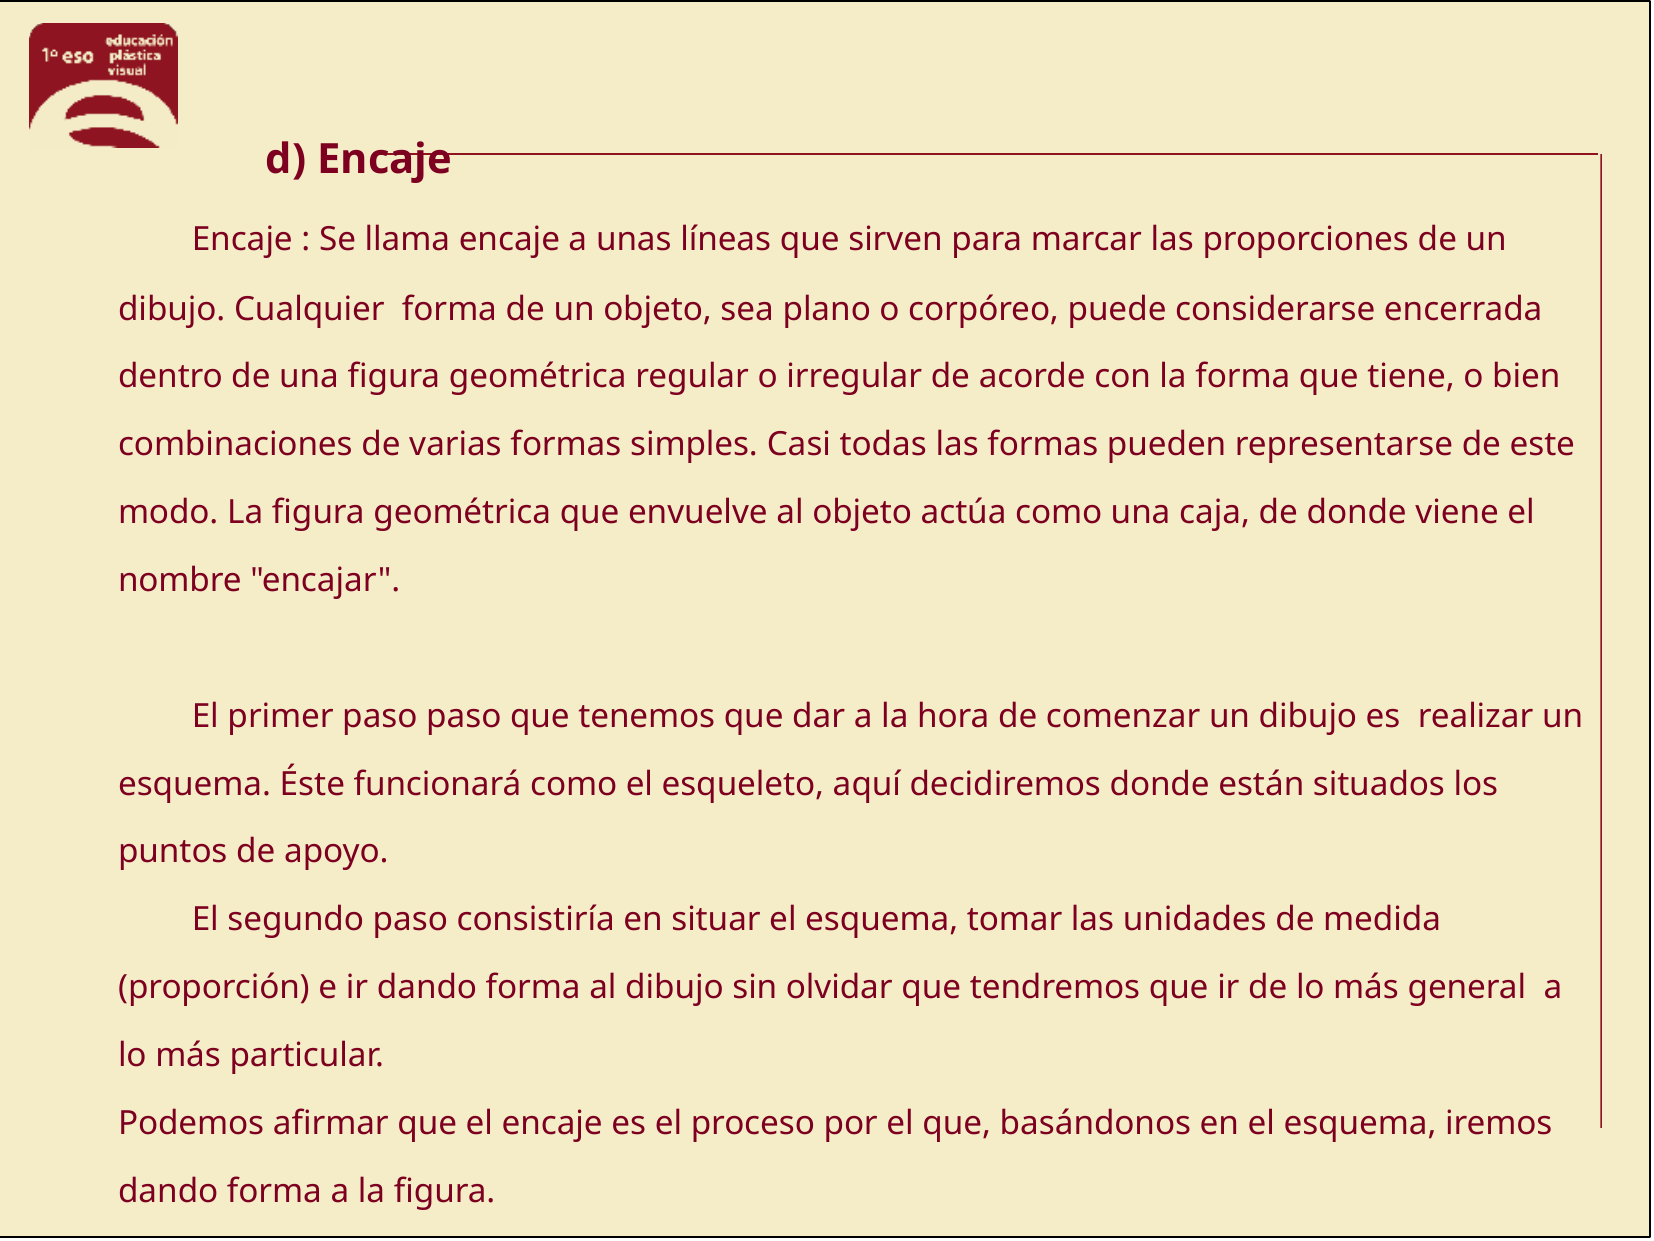

d) Encaje
	Encaje : Se llama encaje a unas líneas que sirven para marcar las proporciones de un dibujo. Cualquier forma de un objeto, sea plano o corpóreo, puede considerarse encerrada dentro de una figura geométrica regular o irregular de acorde con la forma que tiene, o bien combinaciones de varias formas simples. Casi todas las formas pueden representarse de este modo. La figura geométrica que envuelve al objeto actúa como una caja, de donde viene el nombre "encajar".
	El primer paso paso que tenemos que dar a la hora de comenzar un dibujo es realizar un esquema. Éste funcionará como el esqueleto, aquí decidiremos donde están situados los puntos de apoyo.
	El segundo paso consistiría en situar el esquema, tomar las unidades de medida (proporción) e ir dando forma al dibujo sin olvidar que tendremos que ir de lo más general a lo más particular.
Podemos afirmar que el encaje es el proceso por el que, basándonos en el esquema, iremos dando forma a la figura.
#